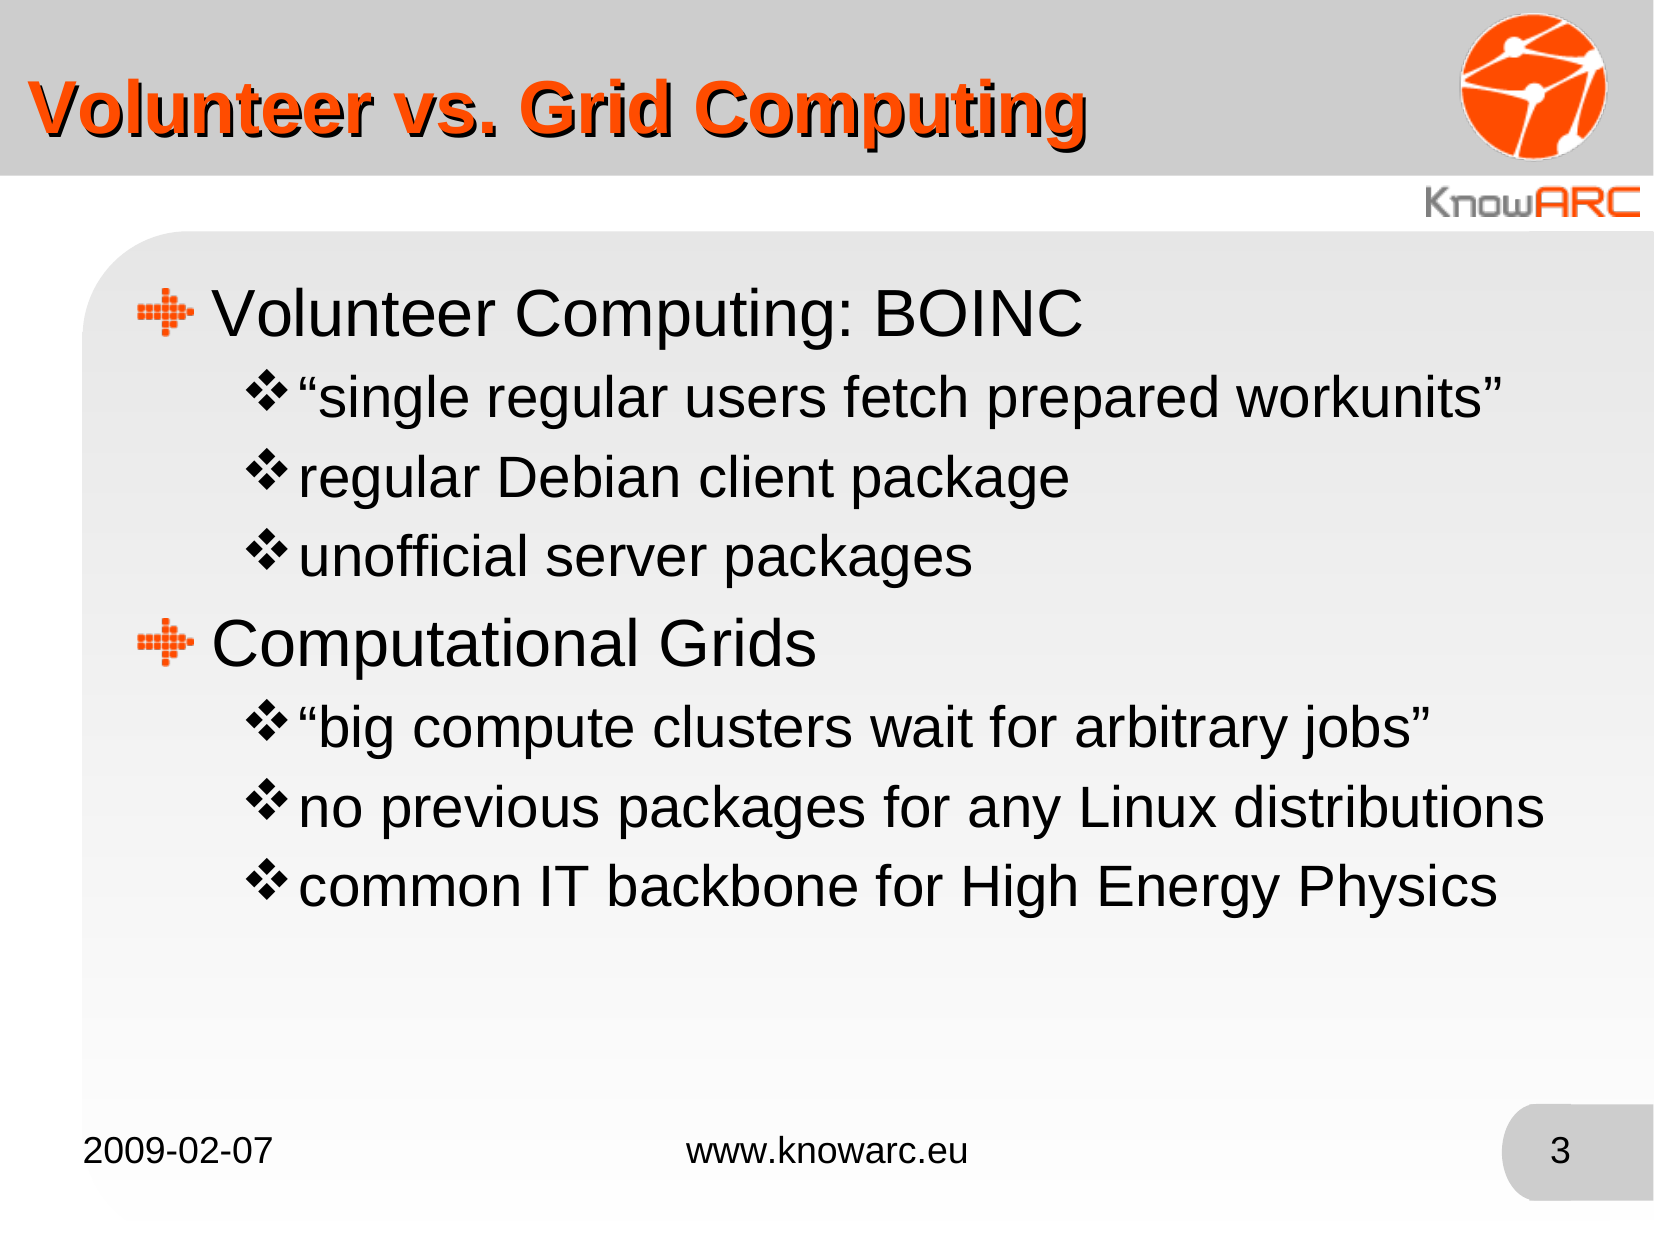

# Volunteer vs. Grid Computing
Volunteer Computing: BOINC
“single regular users fetch prepared workunits”
regular Debian client package
unofficial server packages
Computational Grids
“big compute clusters wait for arbitrary jobs”
no previous packages for any Linux distributions
common IT backbone for High Energy Physics
2009-02-07
www.knowarc.eu
3